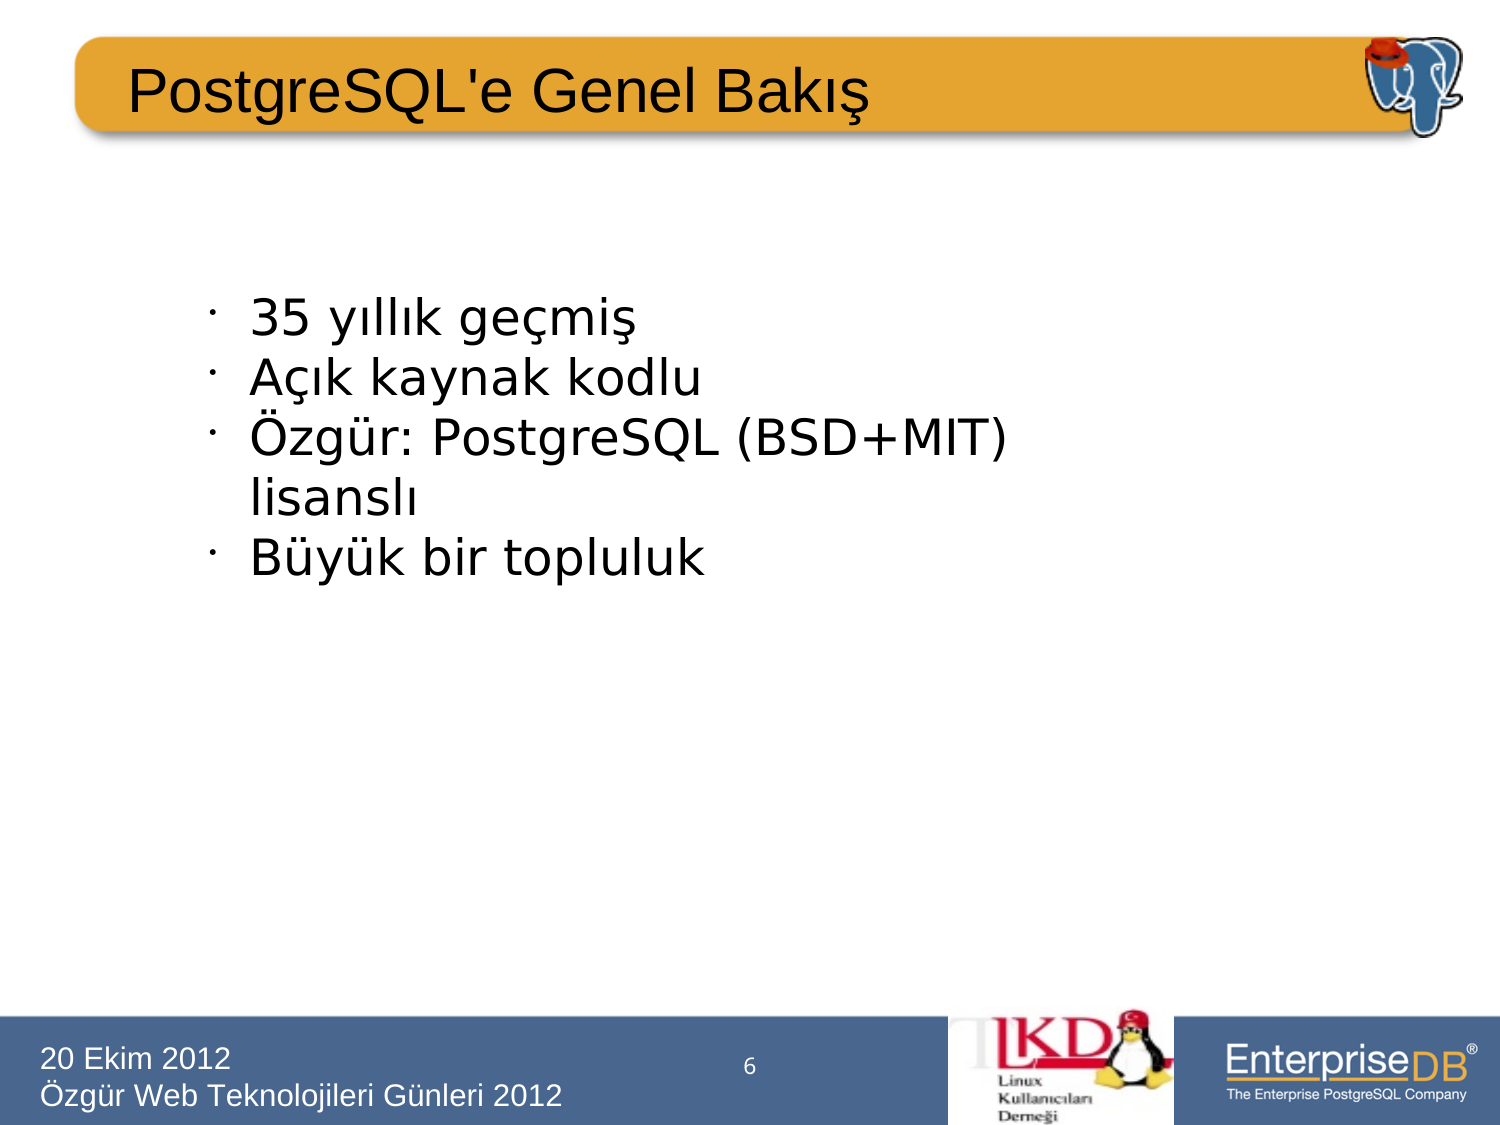

# PostgreSQL'e Genel Bakış
 35 yıllık geçmiş
 Açık kaynak kodlu
 Özgür: PostgreSQL (BSD+MIT)
 lisanslı
 Büyük bir topluluk